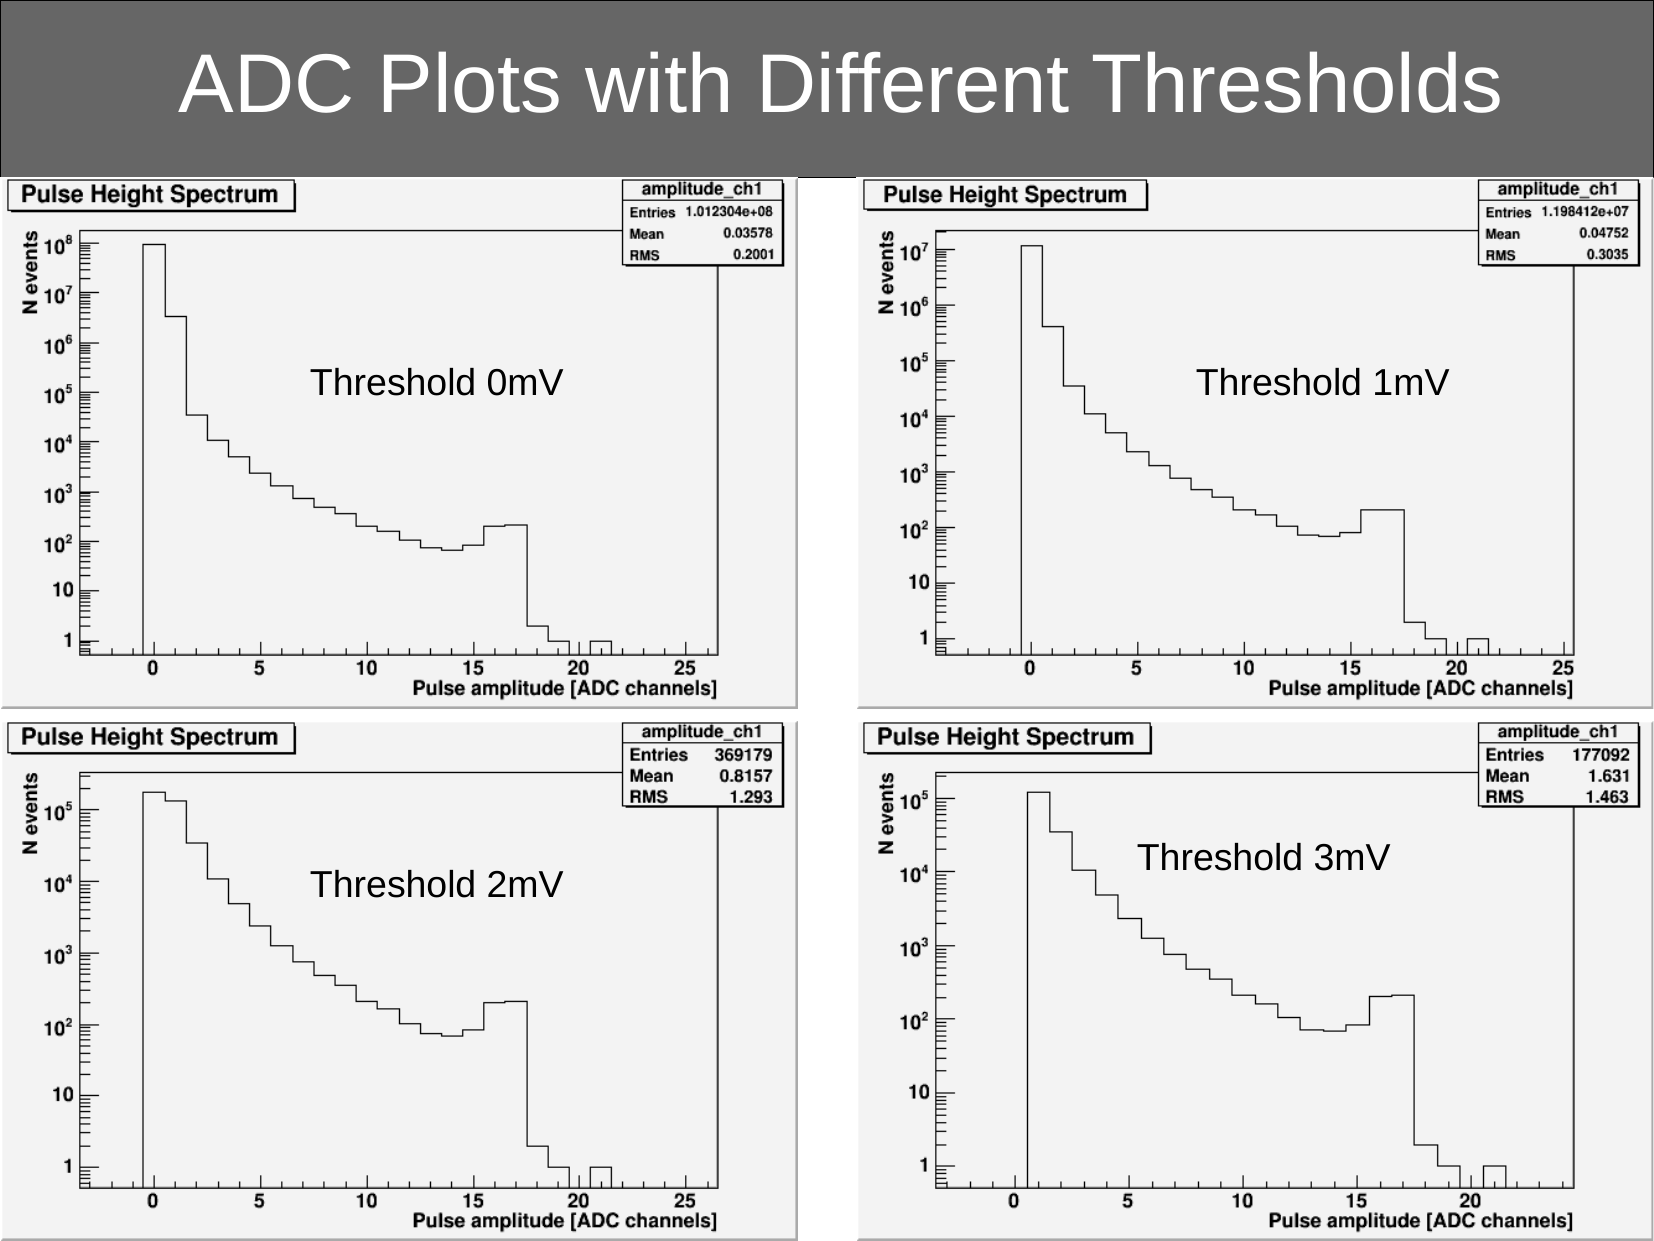

ADC Plots with Different Thresholds
Threshold 0mV
Threshold 1mV
Threshold 3mV
Threshold 2mV